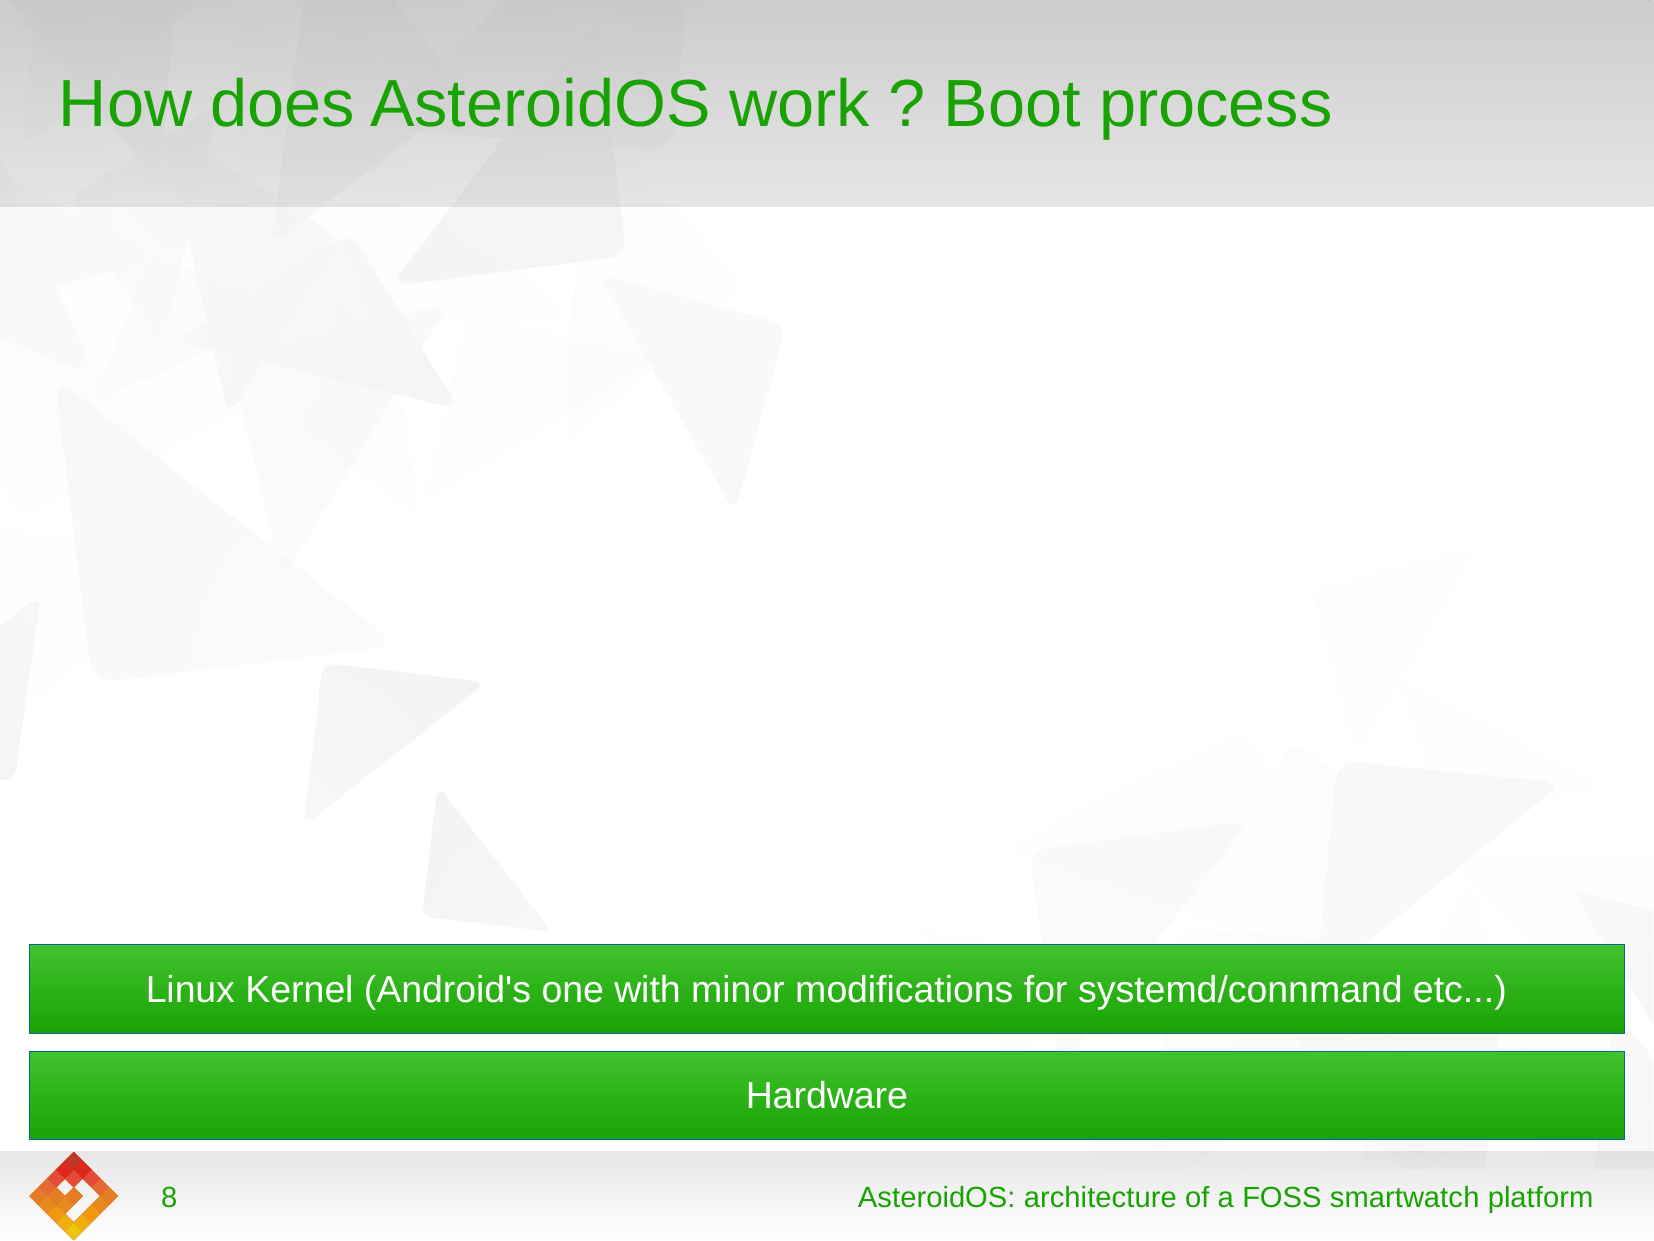

# How does AsteroidOS work ? Boot process
Linux Kernel (Android's one with minor modifications for systemd/connmand etc...)
Hardware
8
AsteroidOS: architecture of a FOSS smartwatch platform